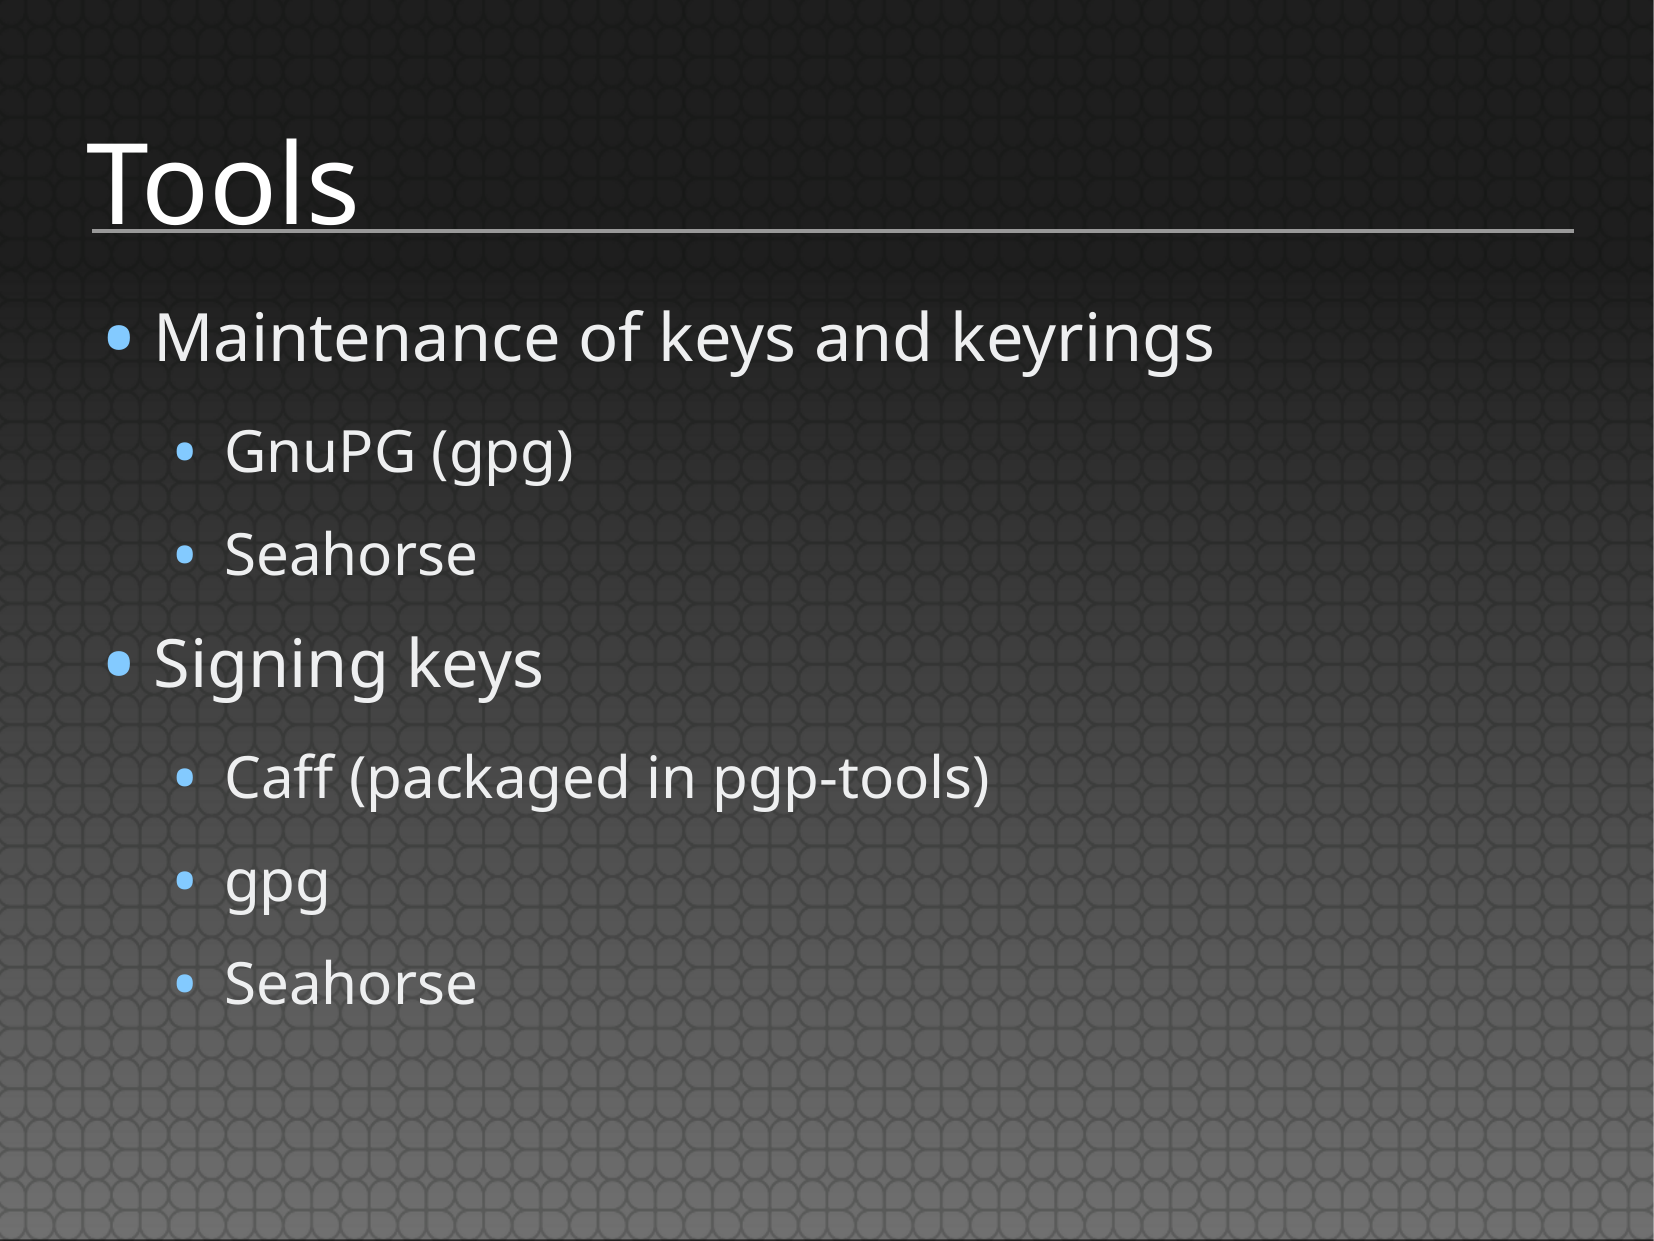

# Tools
Maintenance of keys and keyrings
GnuPG (gpg)
Seahorse
Signing keys
Caff (packaged in pgp-tools)
gpg
Seahorse